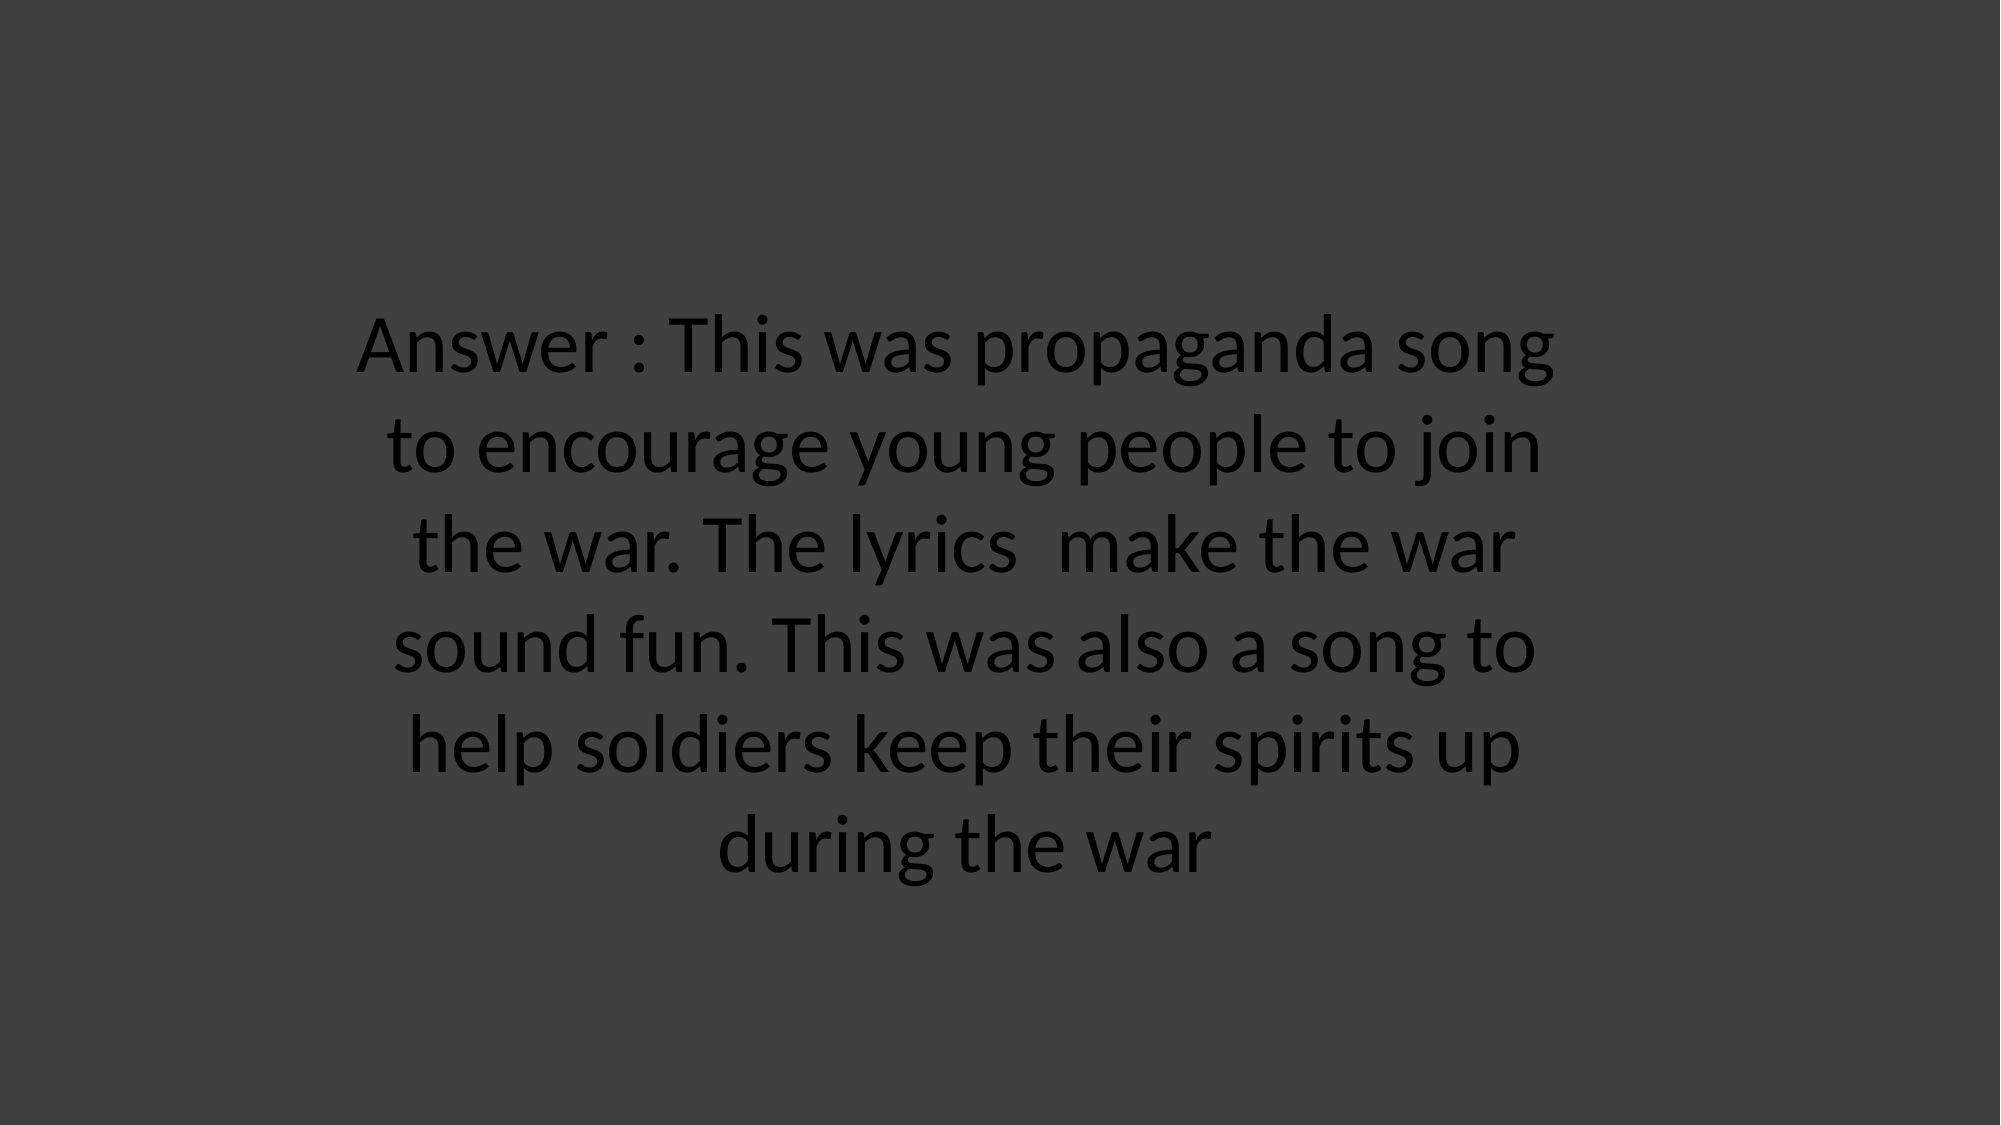

Answer : This was propaganda song  to encourage young people to join the war. The lyrics make the war sound fun. This was also a song to help soldiers keep their spirits up during the war